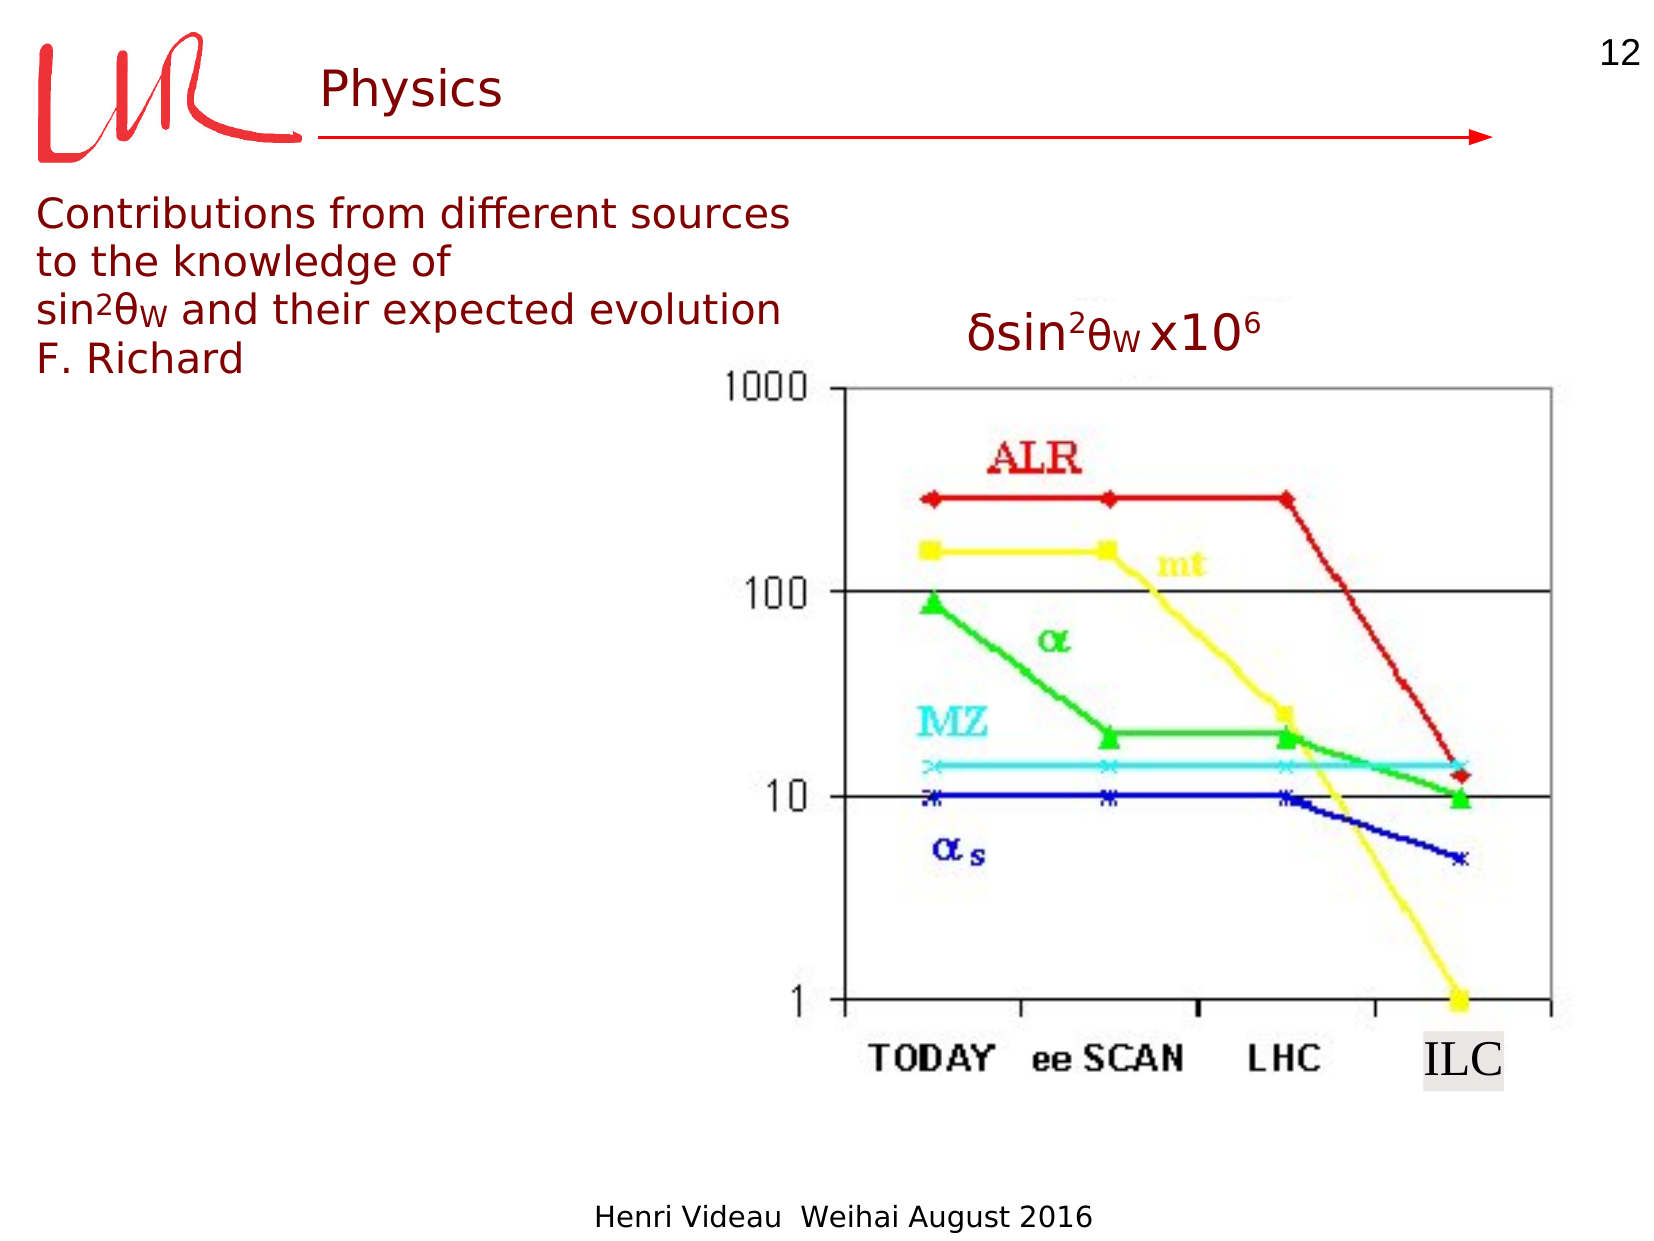

Contributions from different sources
to the knowledge of
sin2θW and their expected evolution
F. Richard
δsin2θW x106
ILC